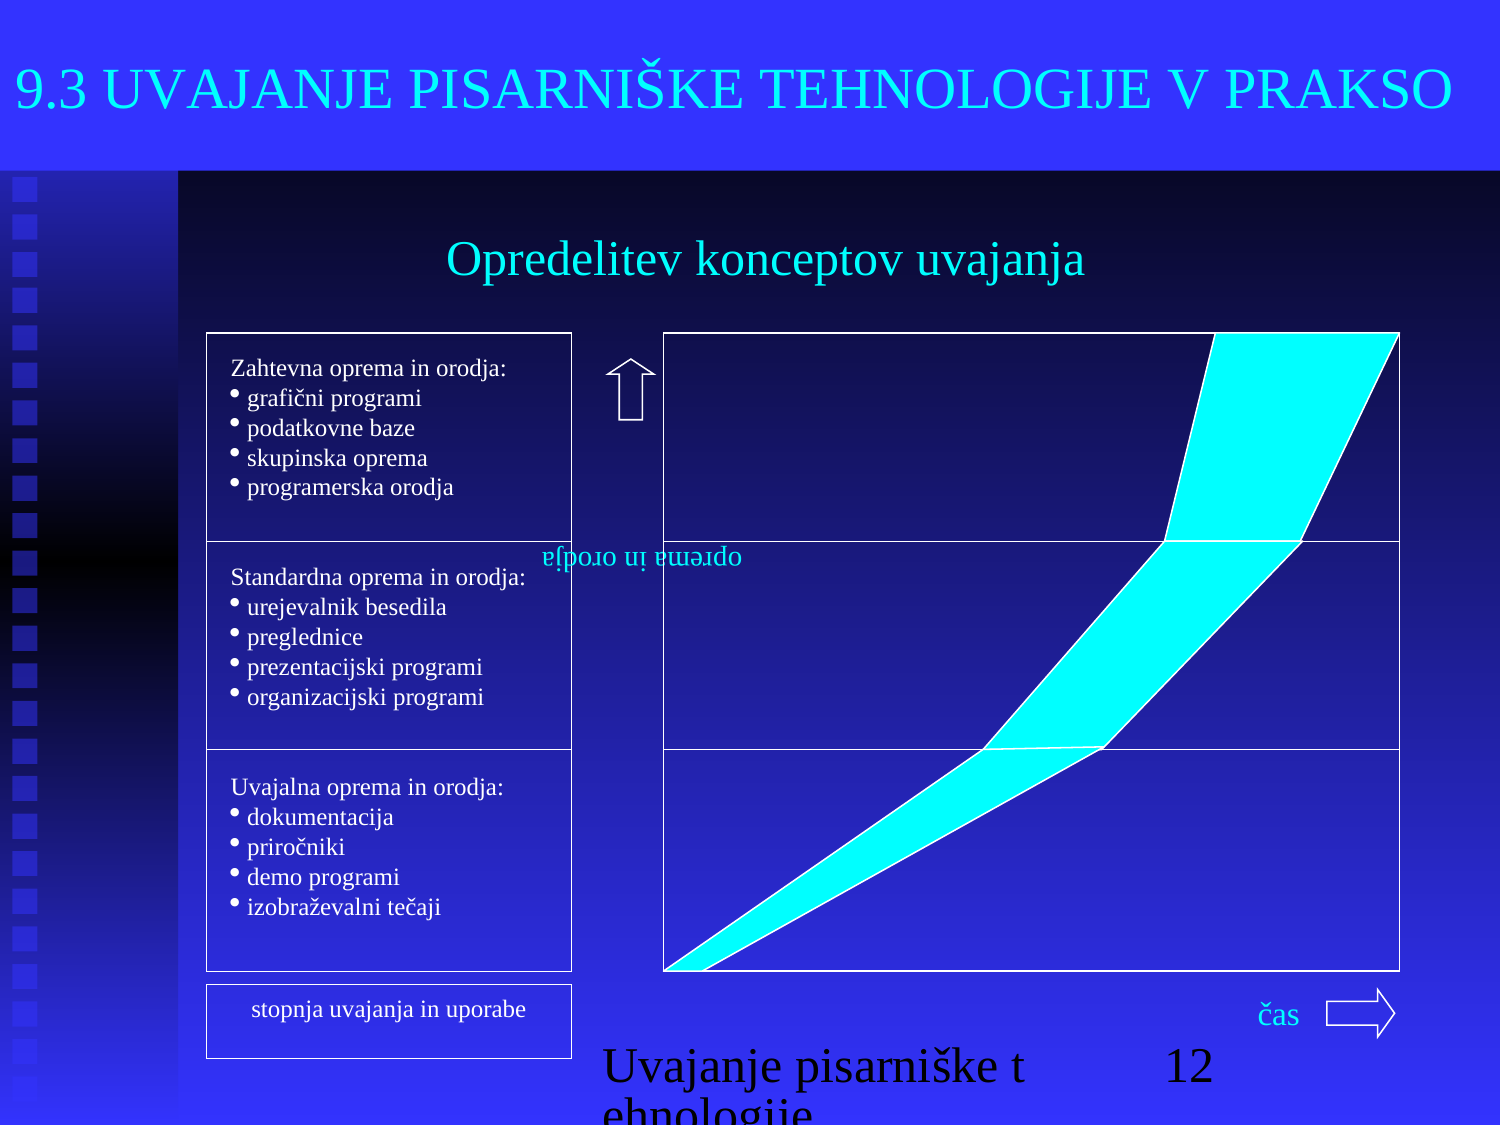

# 9.3 UVAJANJE PISARNIŠKE TEHNOLOGIJE V PRAKSO
Opredelitev konceptov uvajanja
Zahtevna oprema in orodja:
 grafični programi
 podatkovne baze
 skupinska oprema
 programerska orodja
Standardna oprema in orodja:
 urejevalnik besedila
 preglednice
 prezentacijski programi
 organizacijski programi
Uvajalna oprema in orodja:
 dokumentacija
 priročniki
 demo programi
 izobraževalni tečaji
oprema in orodja
stopnja uvajanja in uporabe
čas
Uvajanje pisarniške tehnologije
12